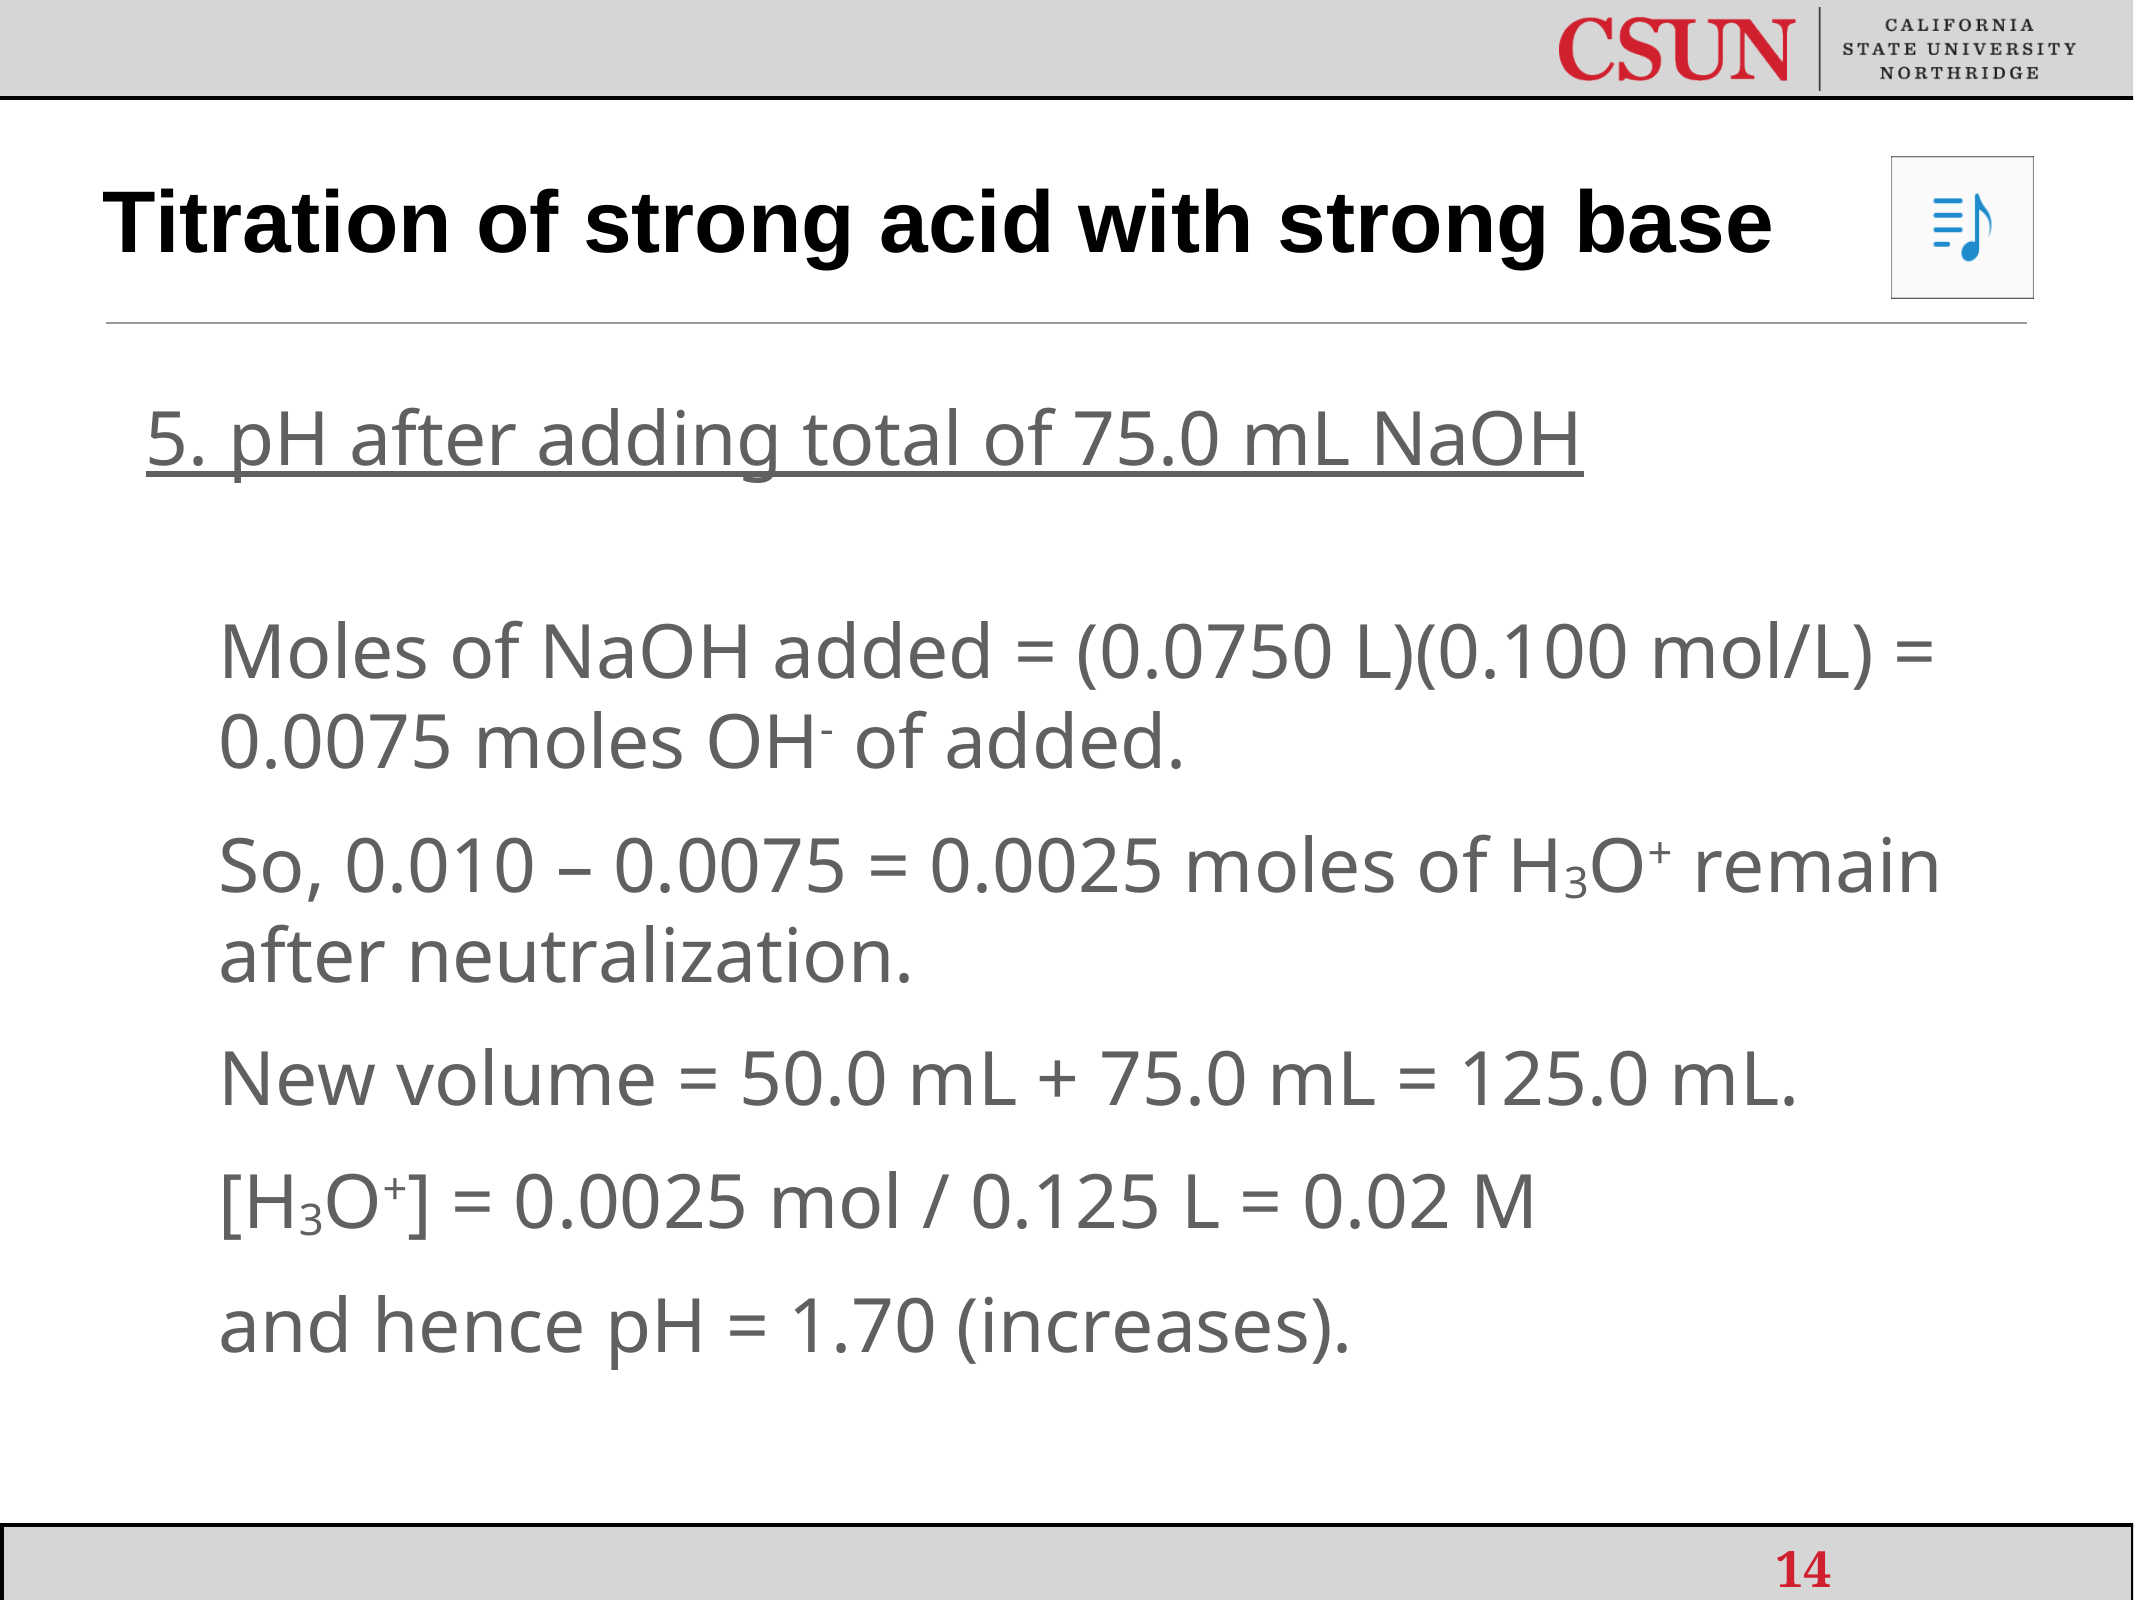

# Titration of strong acid with strong base
5. pH after adding total of 75.0 mL NaOH
Moles of NaOH added = (0.0750 L)(0.100 mol/L) = 0.0075 moles OH- of added.
So, 0.010 – 0.0075 = 0.0025 moles of H3O+ remain after neutralization.
New volume = 50.0 mL + 75.0 mL = 125.0 mL.
[H3O+] = 0.0025 mol / 0.125 L = 0.02 M
and hence pH = 1.70 (increases).
14